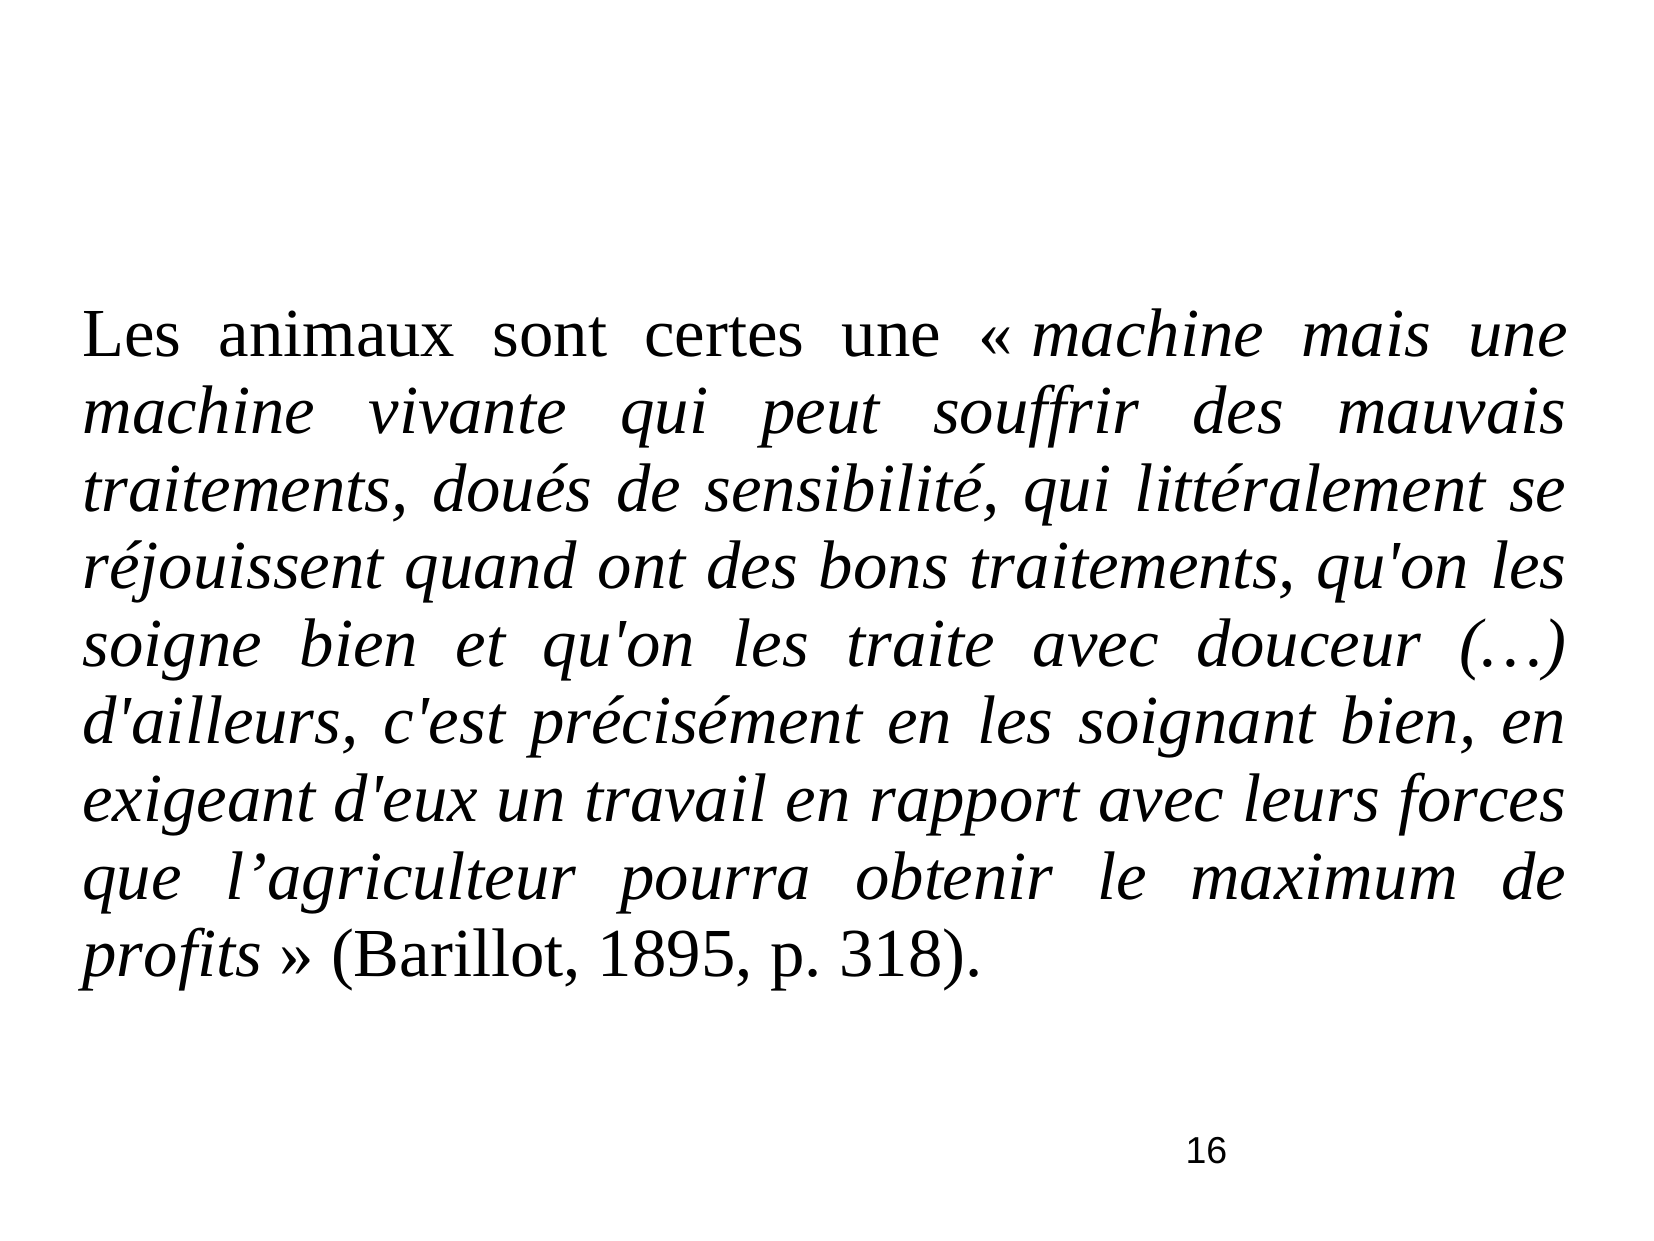

#
Les animaux sont certes une « machine mais une machine vivante qui peut souffrir des mauvais traitements, doués de sensibilité, qui littéralement se réjouissent quand ont des bons traitements, qu'on les soigne bien et qu'on les traite avec douceur (…) d'ailleurs, c'est précisément en les soignant bien, en exigeant d'eux un travail en rapport avec leurs forces que l’agriculteur pourra obtenir le maximum de profits » (Barillot, 1895, p. 318).
16